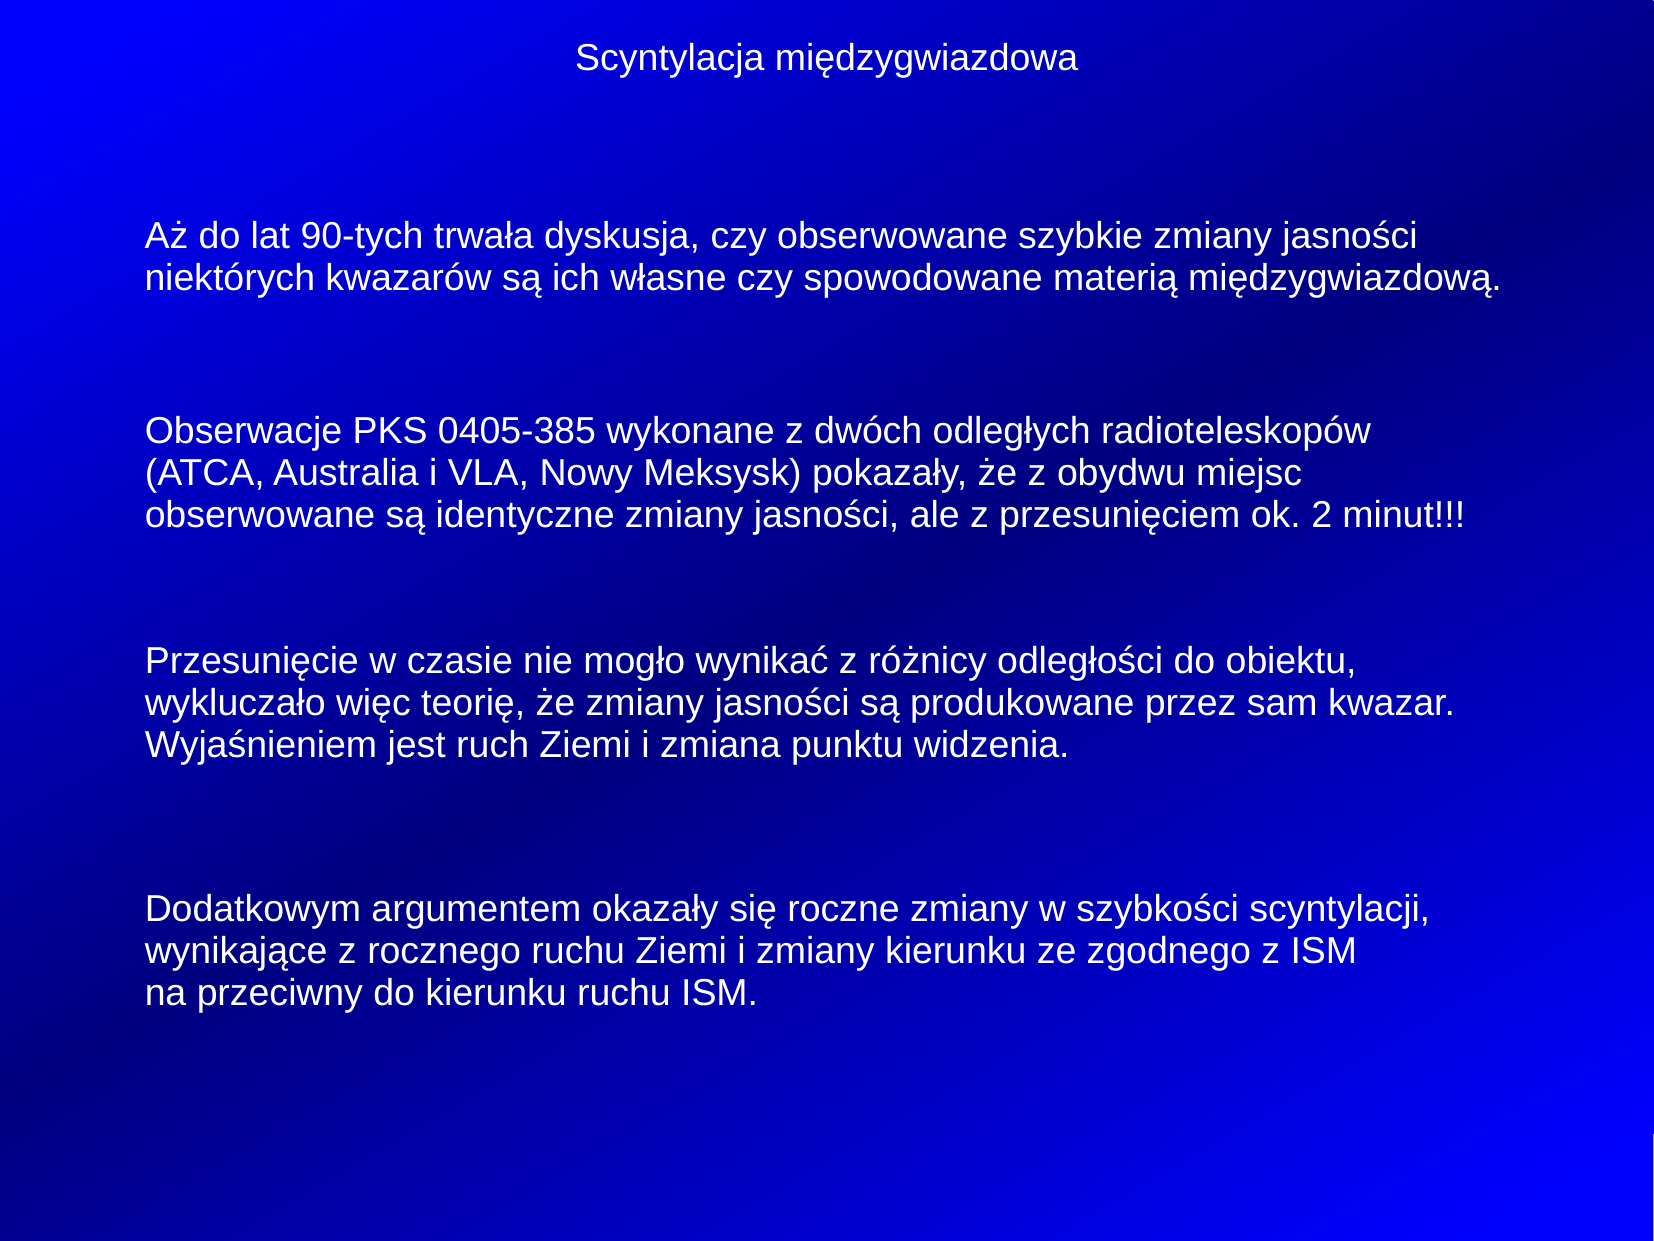

Scyntylacja międzygwiazdowa
Aż do lat 90-tych trwała dyskusja, czy obserwowane szybkie zmiany jasności
niektórych kwazarów są ich własne czy spowodowane materią międzygwiazdową.
Obserwacje PKS 0405-385 wykonane z dwóch odległych radioteleskopów
(ATCA, Australia i VLA, Nowy Meksysk) pokazały, że z obydwu miejsc
obserwowane są identyczne zmiany jasności, ale z przesunięciem ok. 2 minut!!!
Przesunięcie w czasie nie mogło wynikać z różnicy odległości do obiektu,
wykluczało więc teorię, że zmiany jasności są produkowane przez sam kwazar.
Wyjaśnieniem jest ruch Ziemi i zmiana punktu widzenia.
Dodatkowym argumentem okazały się roczne zmiany w szybkości scyntylacji,
wynikające z rocznego ruchu Ziemi i zmiany kierunku ze zgodnego z ISM
na przeciwny do kierunku ruchu ISM.